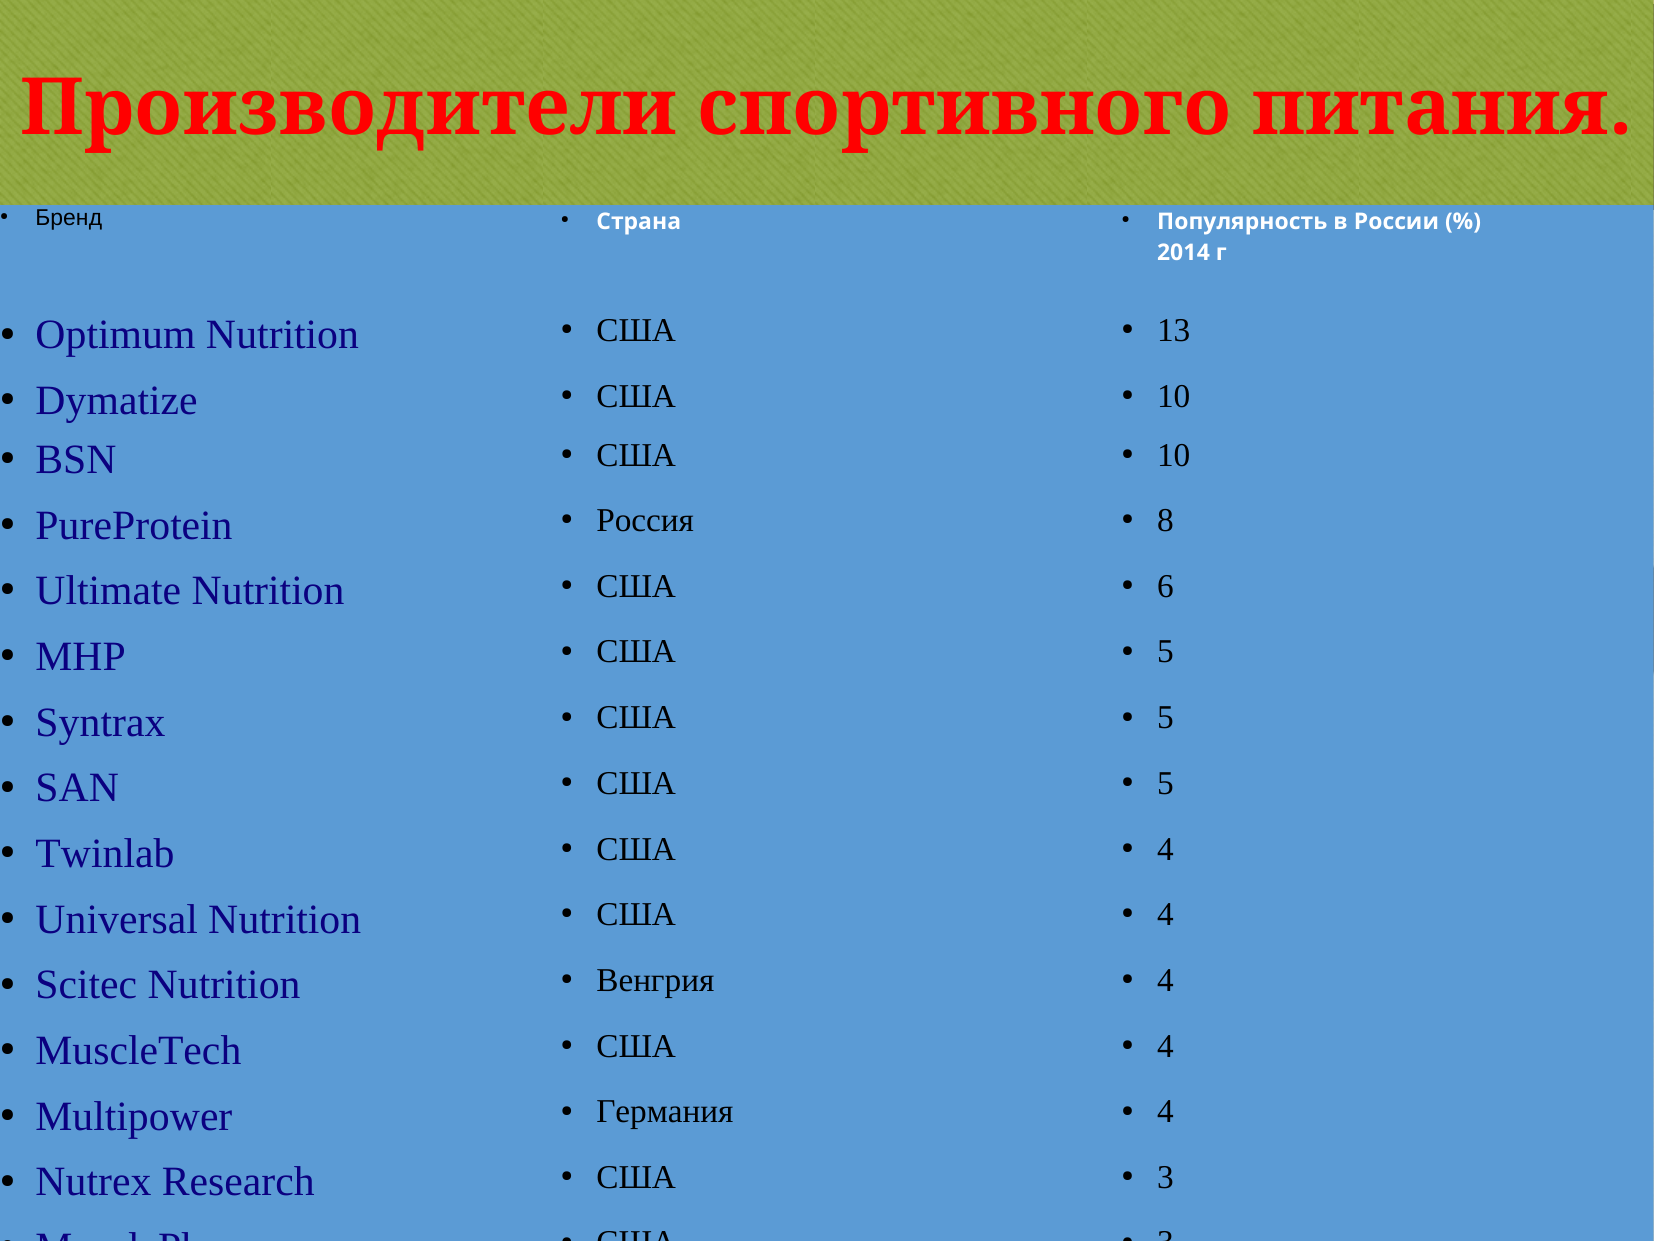

# Производители спортивного питания.
| Бренд | Страна | Популярность в России (%) 2014 г |
| --- | --- | --- |
| Optimum Nutrition | США | 13 |
| Dymatize | США | 10 |
| BSN | США | 10 |
| PureProtein | Россия | 8 |
| Ultimate Nutrition | США | 6 |
| MHP | США | 5 |
| Syntrax | США | 5 |
| SAN | США | 5 |
| Twinlab | США | 4 |
| Universal Nutrition | США | 4 |
| Scitec Nutrition | Венгрия | 4 |
| MuscleTech | США | 4 |
| Multipower | Германия | 4 |
| Nutrex Research | США | 3 |
| MusclePharm | США | 3 |
| Trec Nutrition | Польша | 2 |
| Power System | Германия | 1 |
| G.E.O.N. | Россия | 1 |
| Gaspari Nutrition | США | 1 |